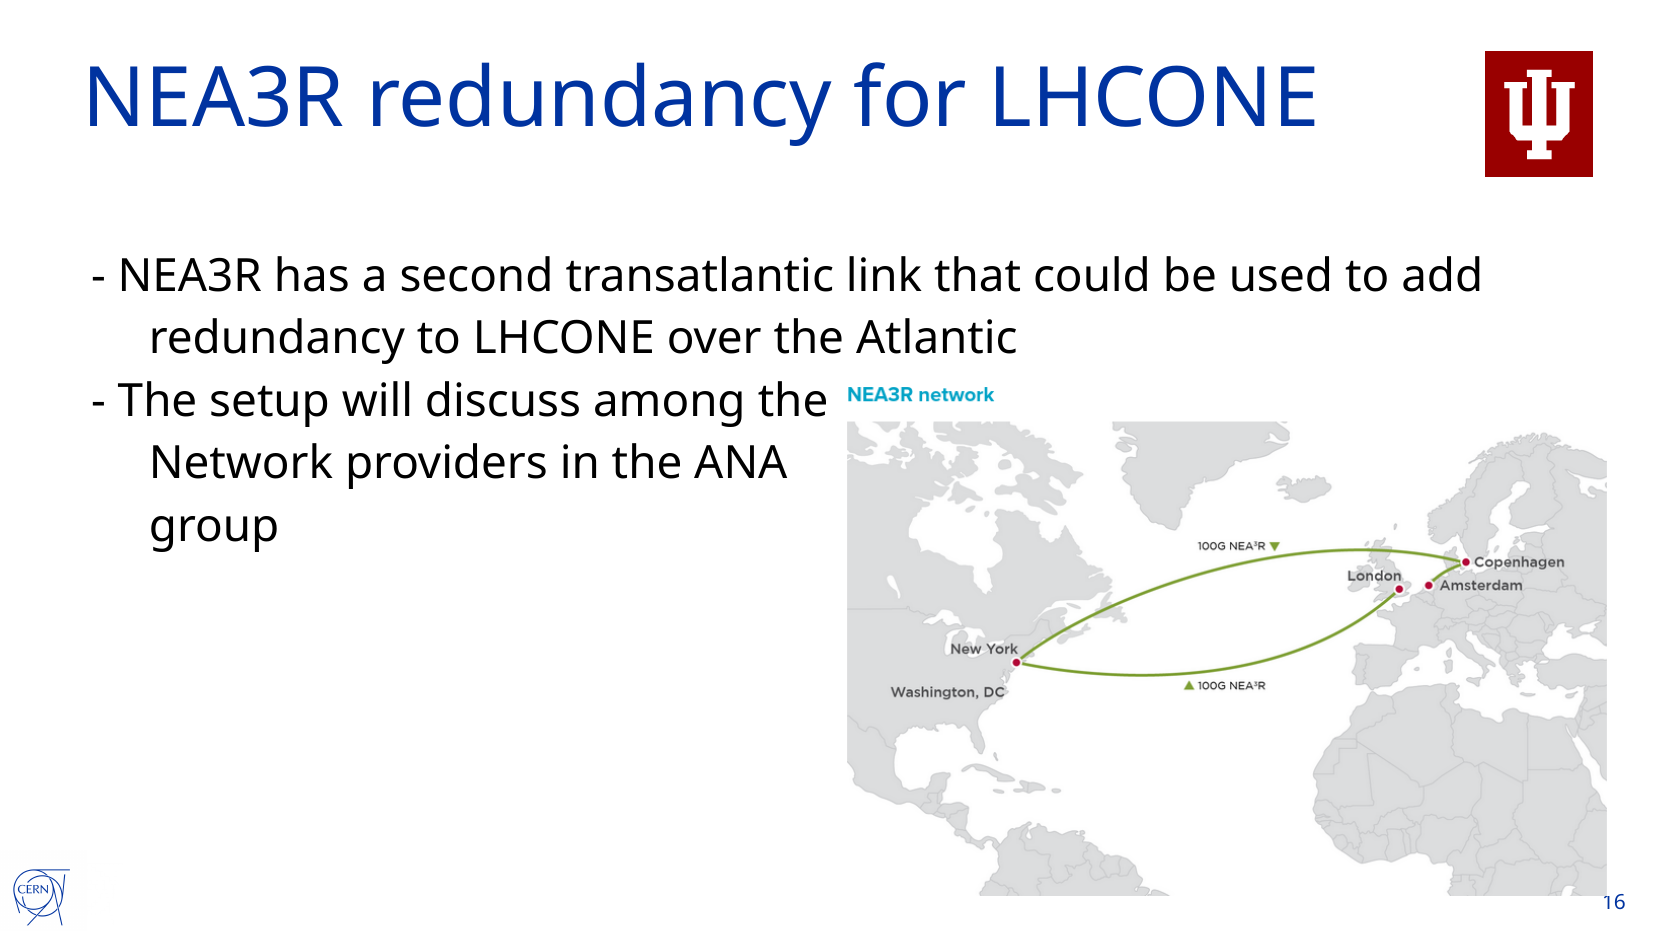

# NEA3R redundancy for LHCONE
- NEA3R has a second transatlantic link that could be used to add redundancy to LHCONE over the Atlantic
- The setup will discuss among the
Network providers in the ANA
group
16